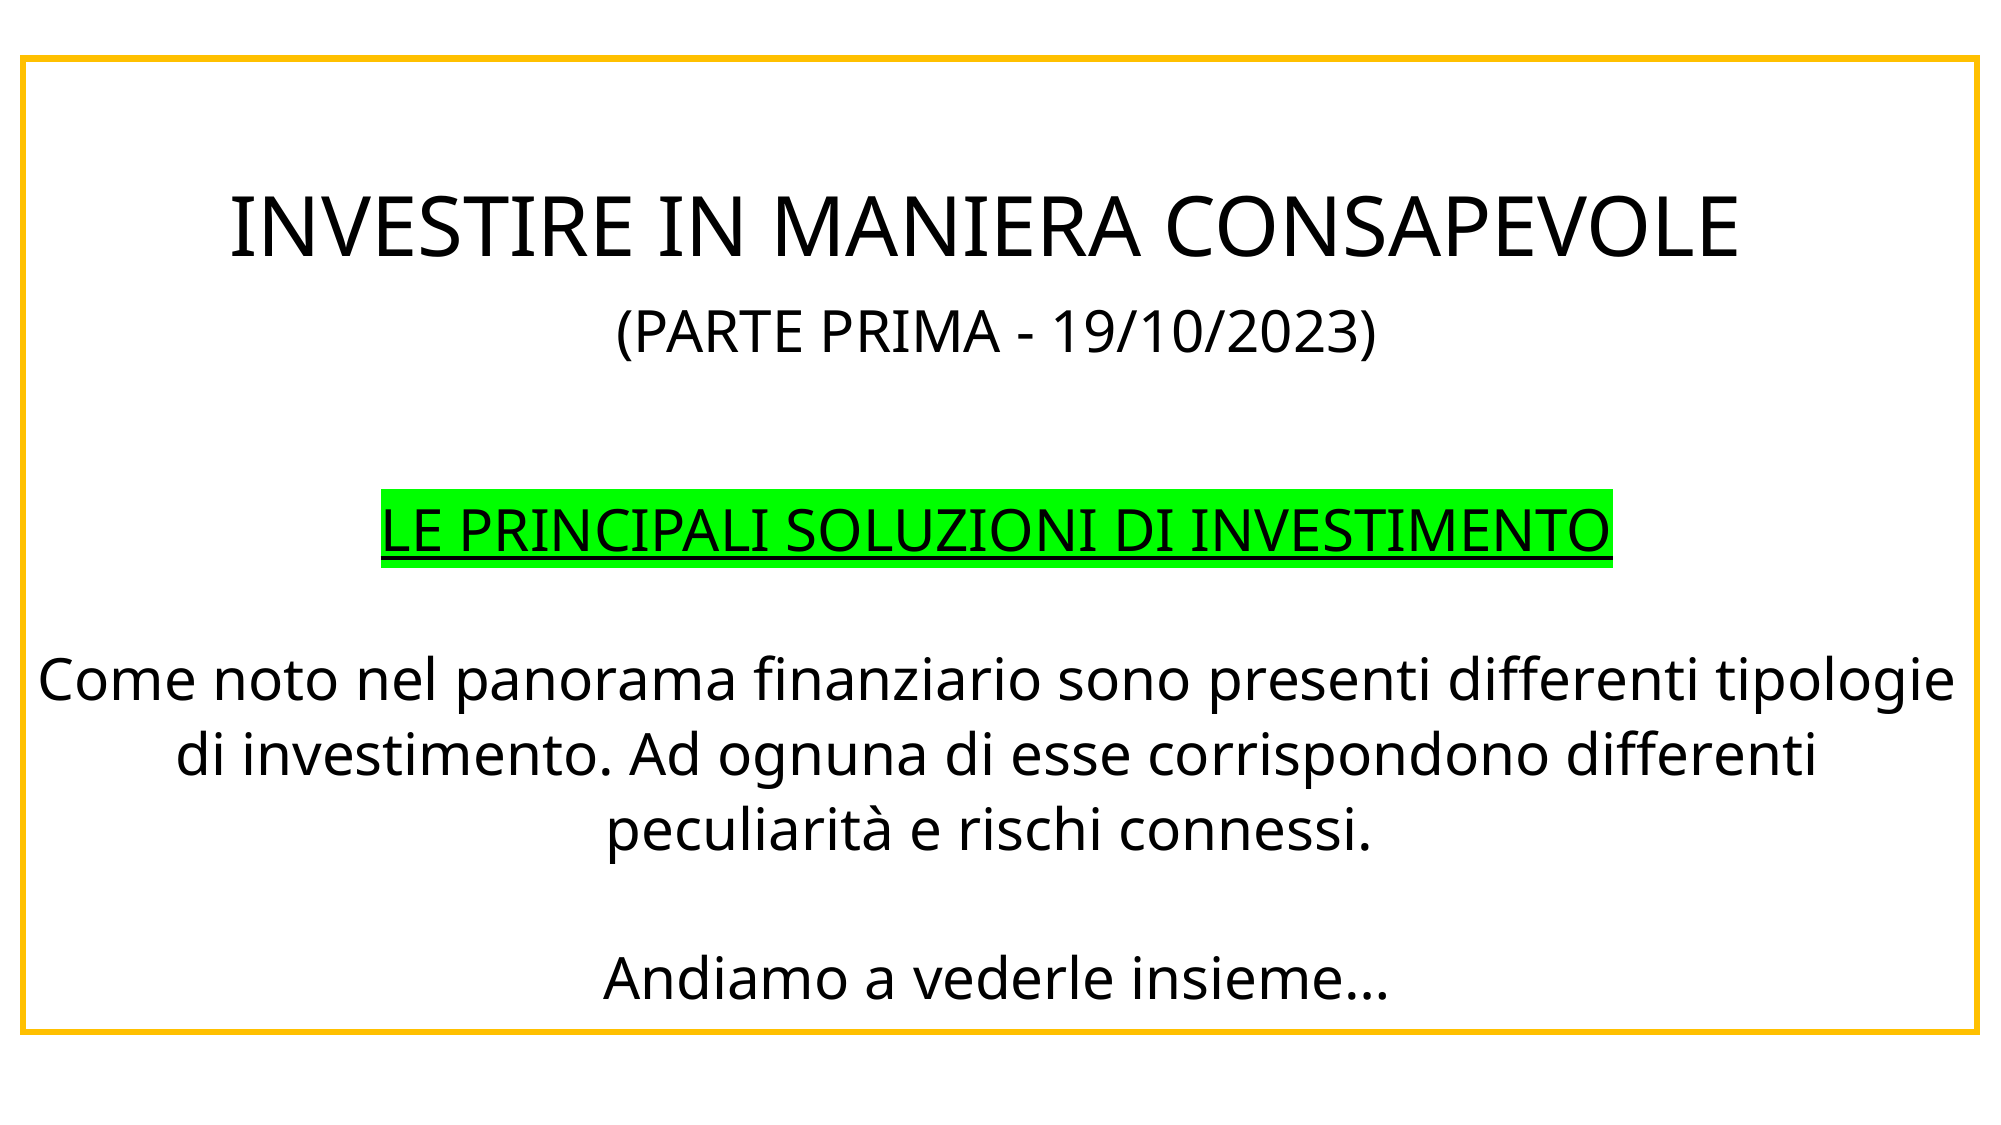

INVESTIRE IN MANIERA CONSAPEVOLE
(PARTE PRIMA - 19/10/2023)
LE PRINCIPALI SOLUZIONI DI INVESTIMENTO
Come noto nel panorama finanziario sono presenti differenti tipologie di investimento. Ad ognuna di esse corrispondono differenti peculiarità e rischi connessi.
Andiamo a vederle insieme…